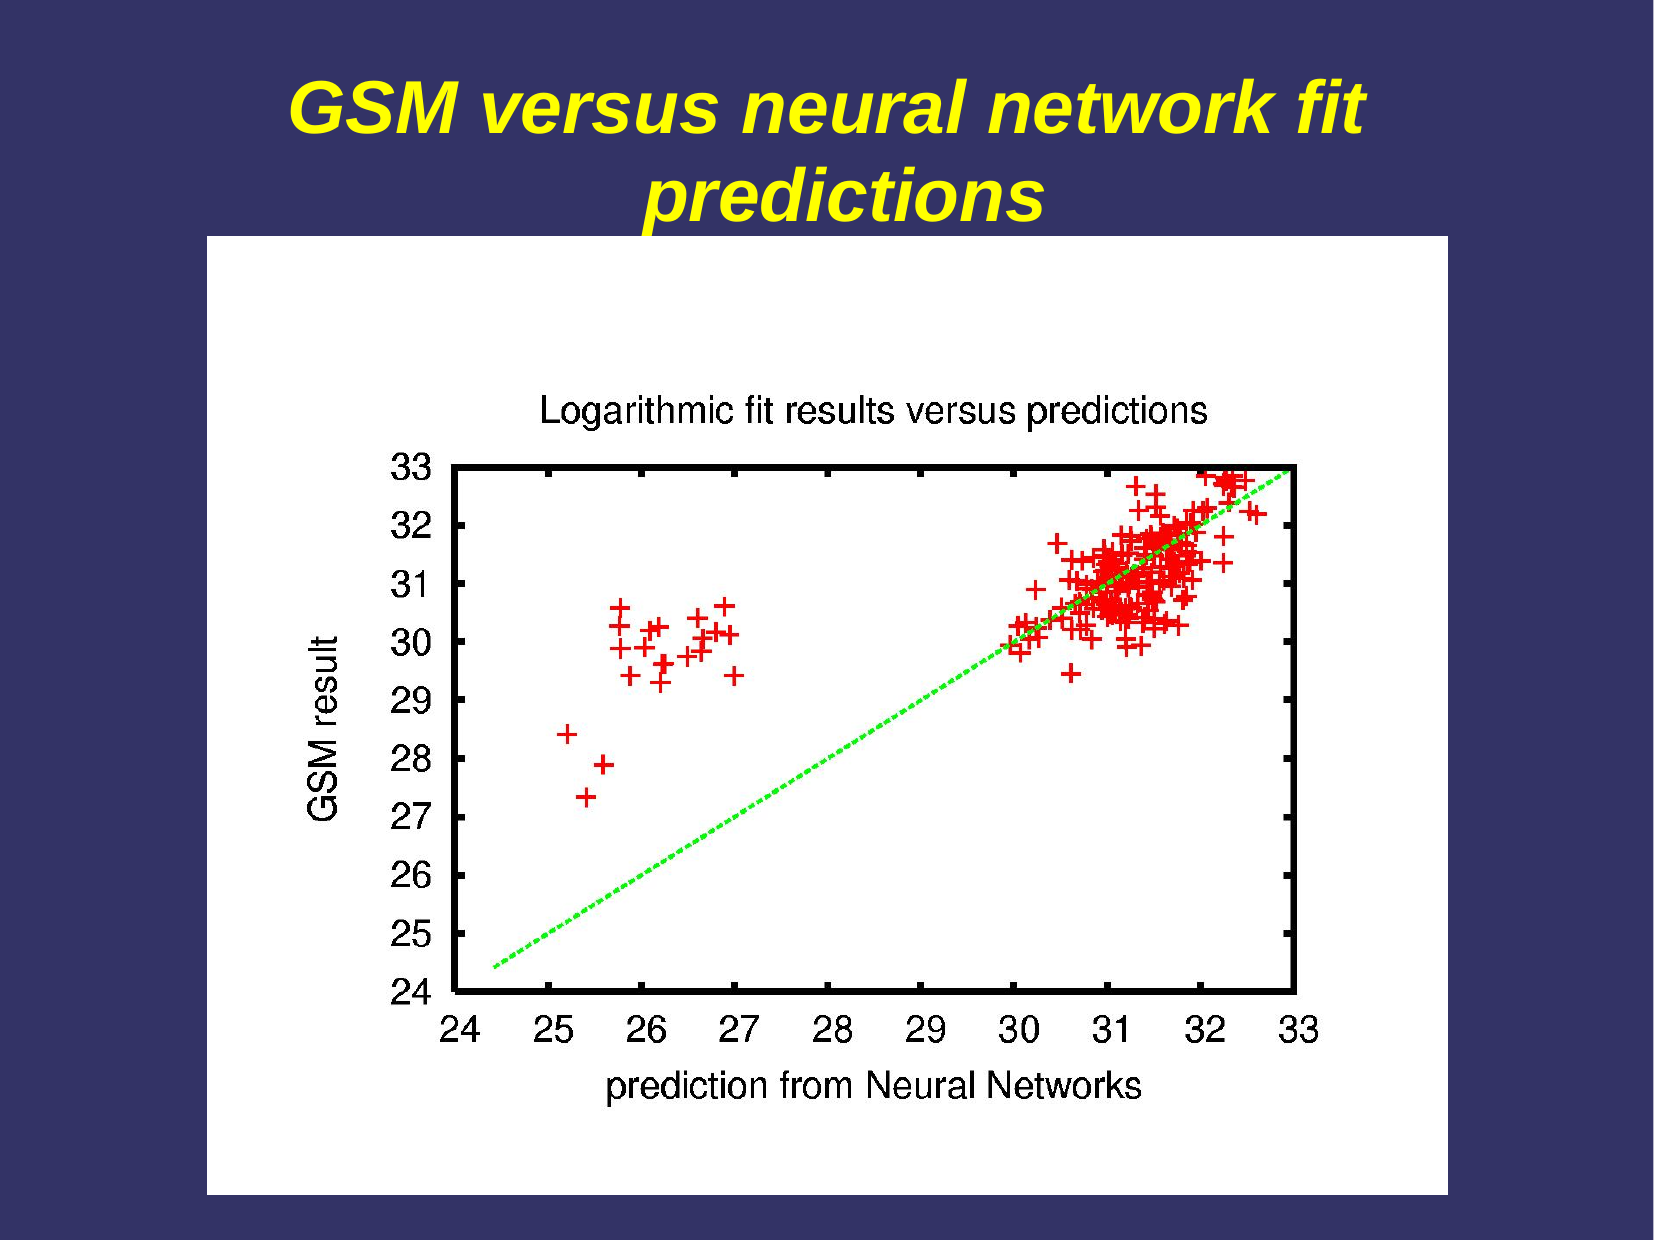

# GSM versus neural network fit predictions